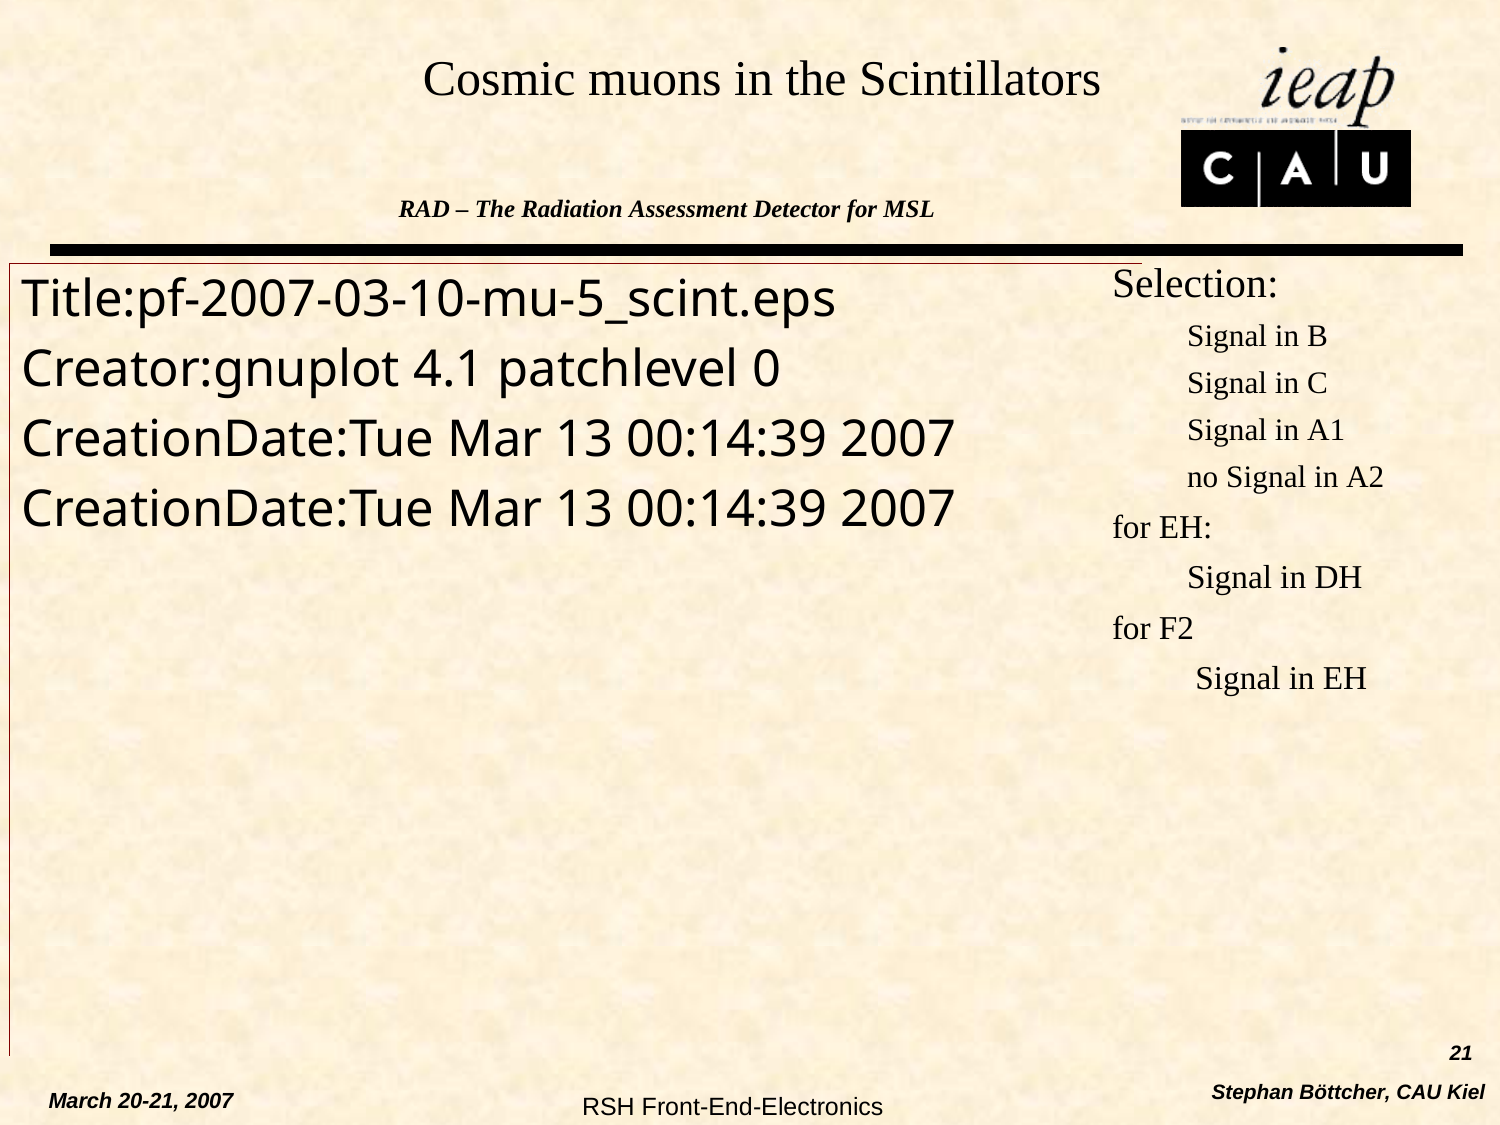

# Cosmic muons in the Scintillators
Selection:
Signal in B
Signal in C
Signal in A1
no Signal in A2
for EH:
Signal in DH
for F2
 Signal in EH
21
March 20, 2007
RSH Front-End-Electronics